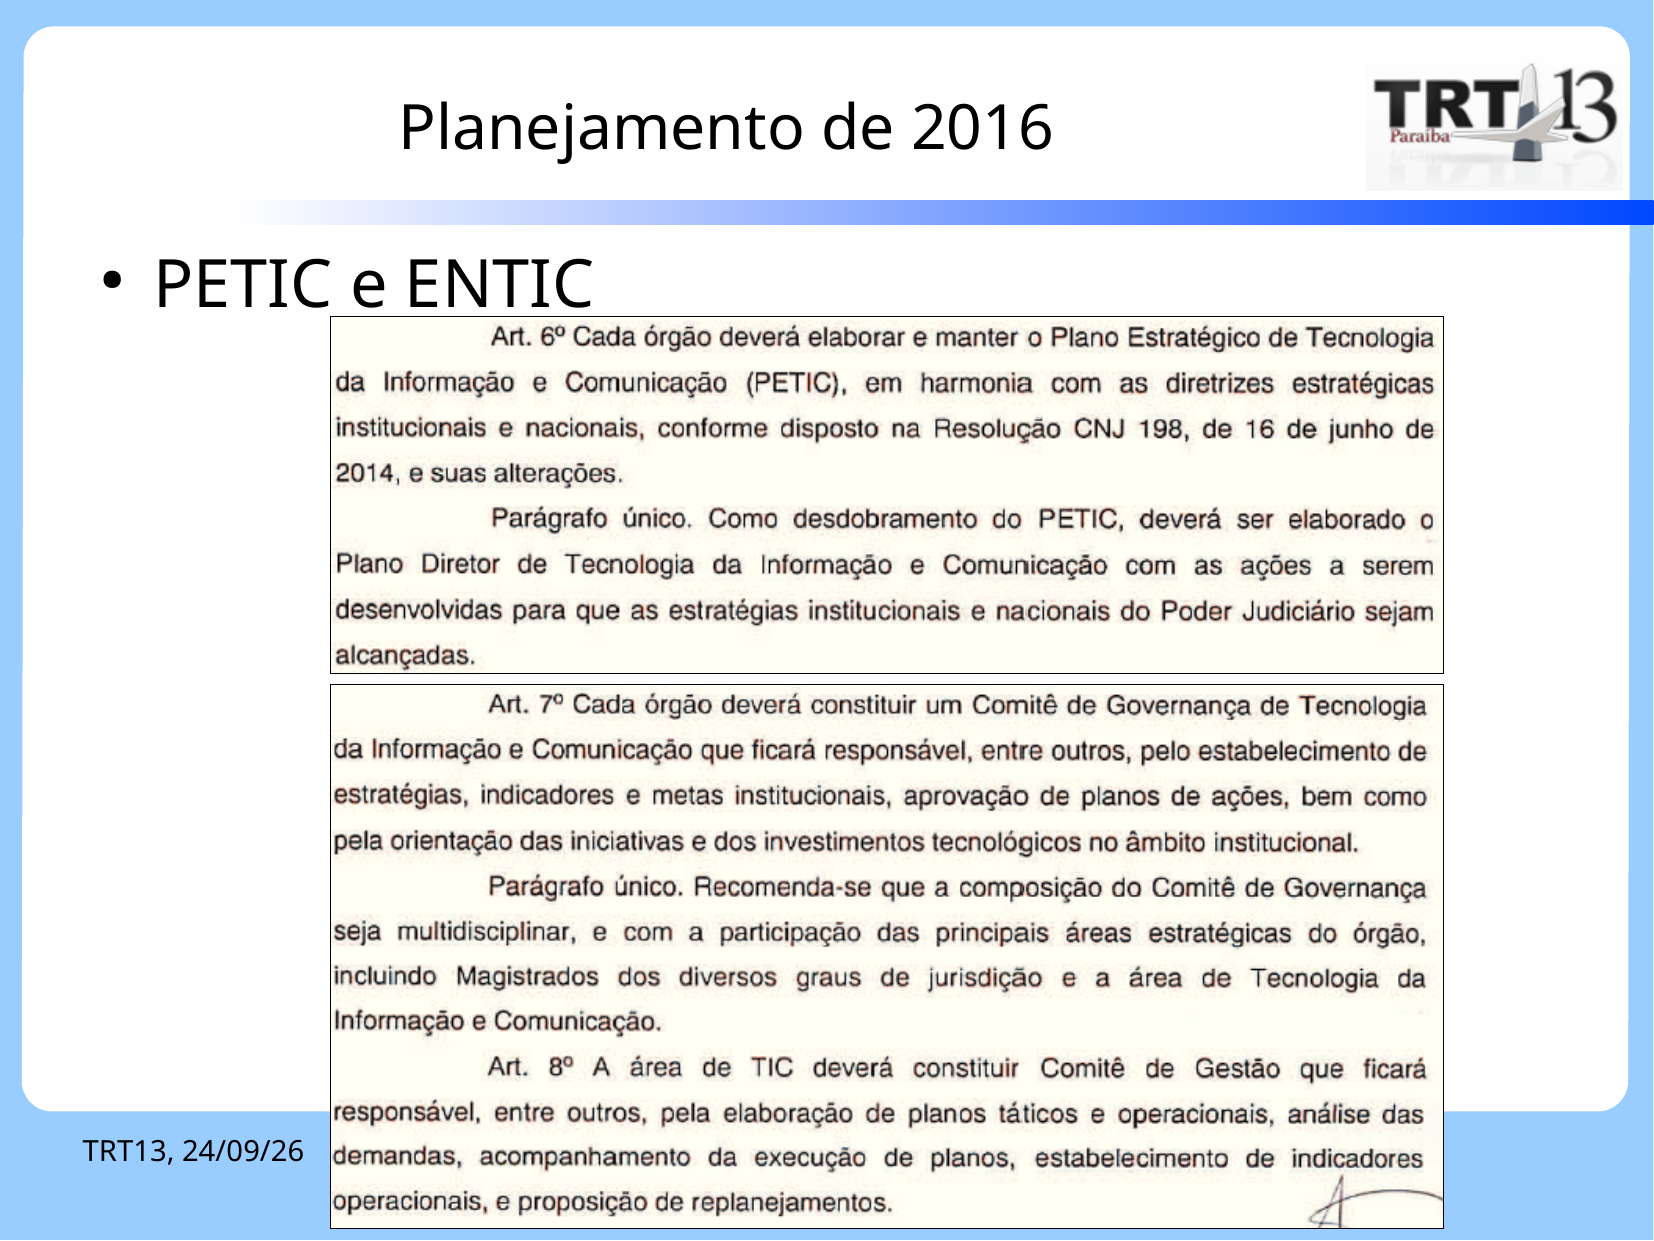

# Planejamento de 2016
PETIC e ENTIC